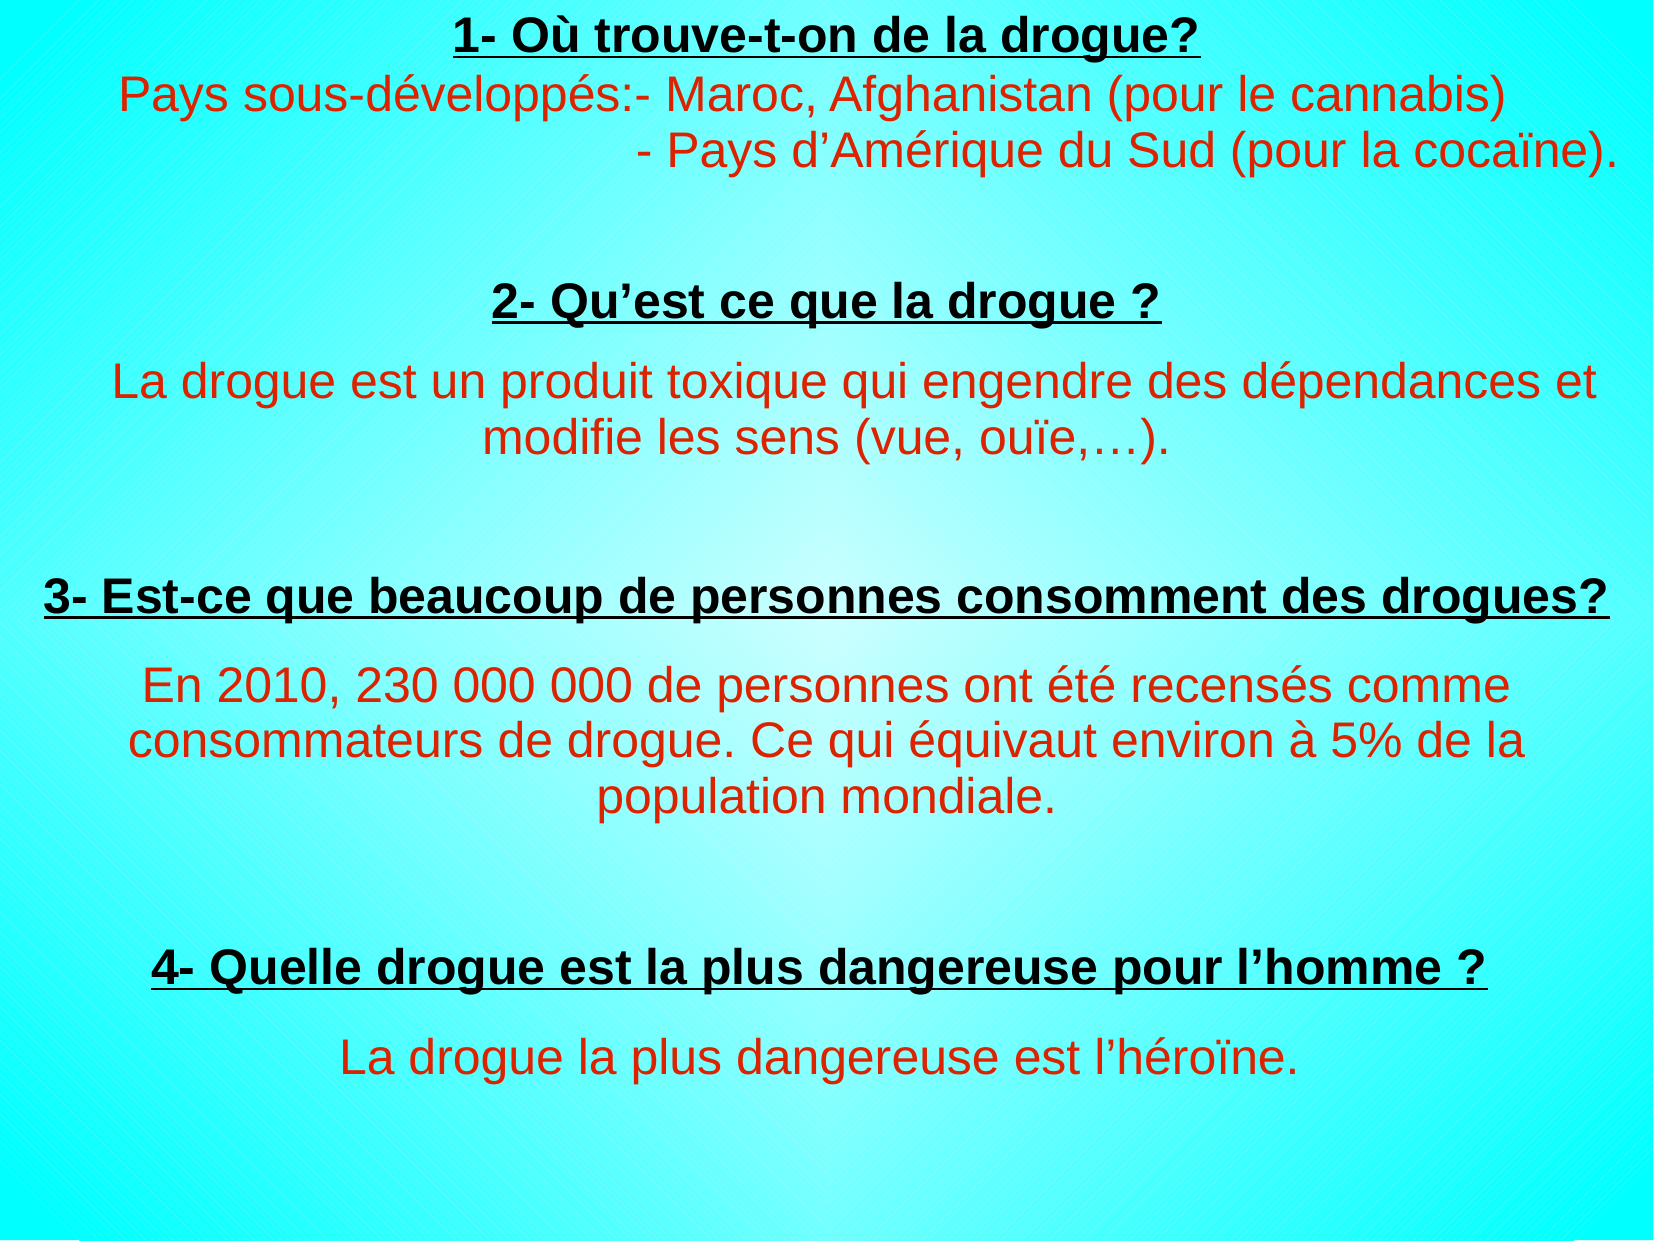

1- Où trouve-t-on de la drogue?
Pays sous-développés:- Maroc, Afghanistan (pour le cannabis)
 - Pays d’Amérique du Sud (pour la cocaïne).
2- Qu’est ce que la drogue ?
 La drogue est un produit toxique qui engendre des dépendances et modifie les sens (vue, ouïe,…).
3- Est-ce que beaucoup de personnes consomment des drogues?
En 2010, 230 000 000 de personnes ont été recensés comme consommateurs de drogue. Ce qui équivaut environ à 5% de la population mondiale.
4- Quelle drogue est la plus dangereuse pour l’homme ?
La drogue la plus dangereuse est l’héroïne.